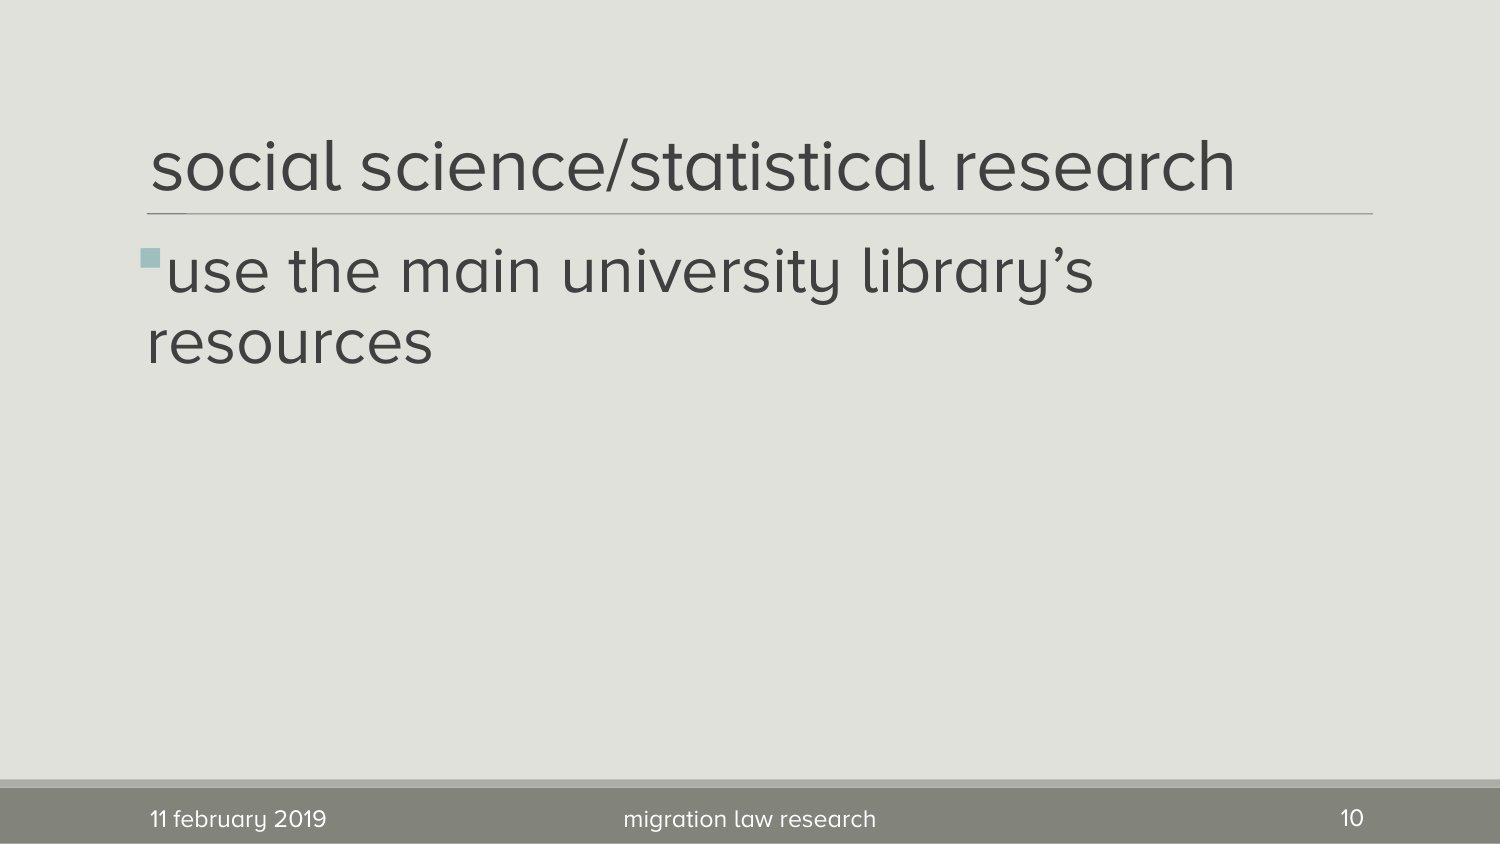

# social science/statistical research
use the main university library’s resources
11 february 2019
migration law research